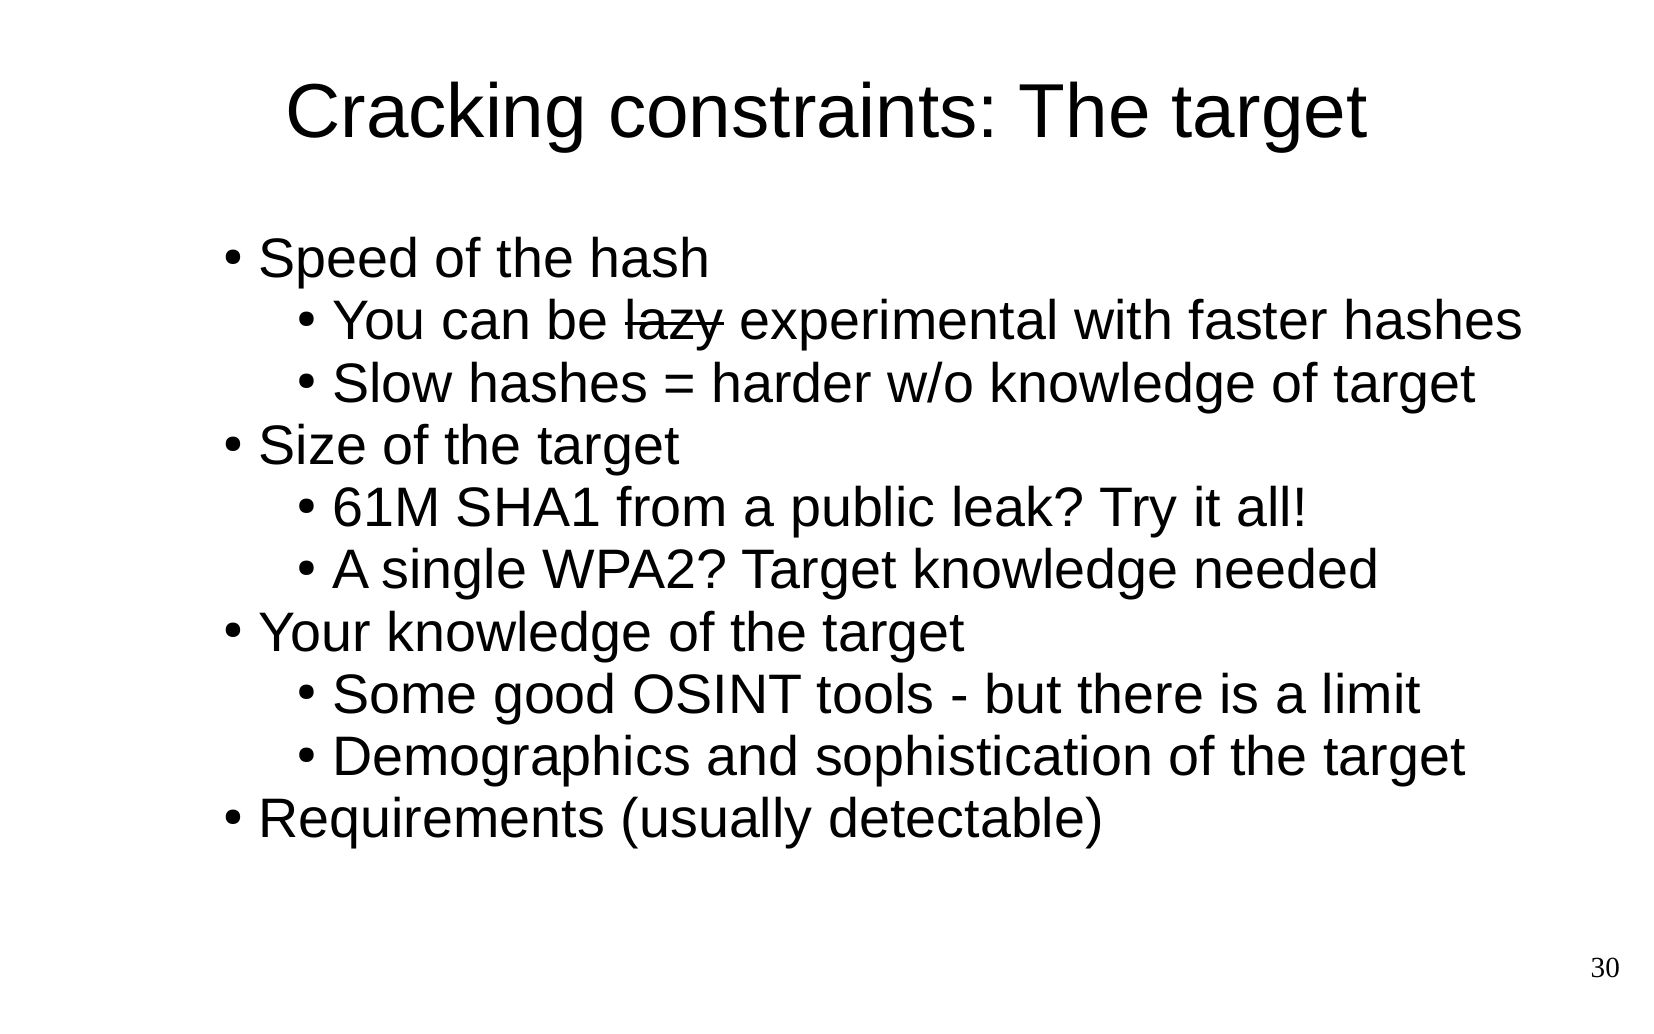

# Cracking constraints: The target
Speed of the hash
You can be lazy experimental with faster hashes
Slow hashes = harder w/o knowledge of target
Size of the target
61M SHA1 from a public leak? Try it all!
A single WPA2? Target knowledge needed
Your knowledge of the target
Some good OSINT tools - but there is a limit
Demographics and sophistication of the target
Requirements (usually detectable)